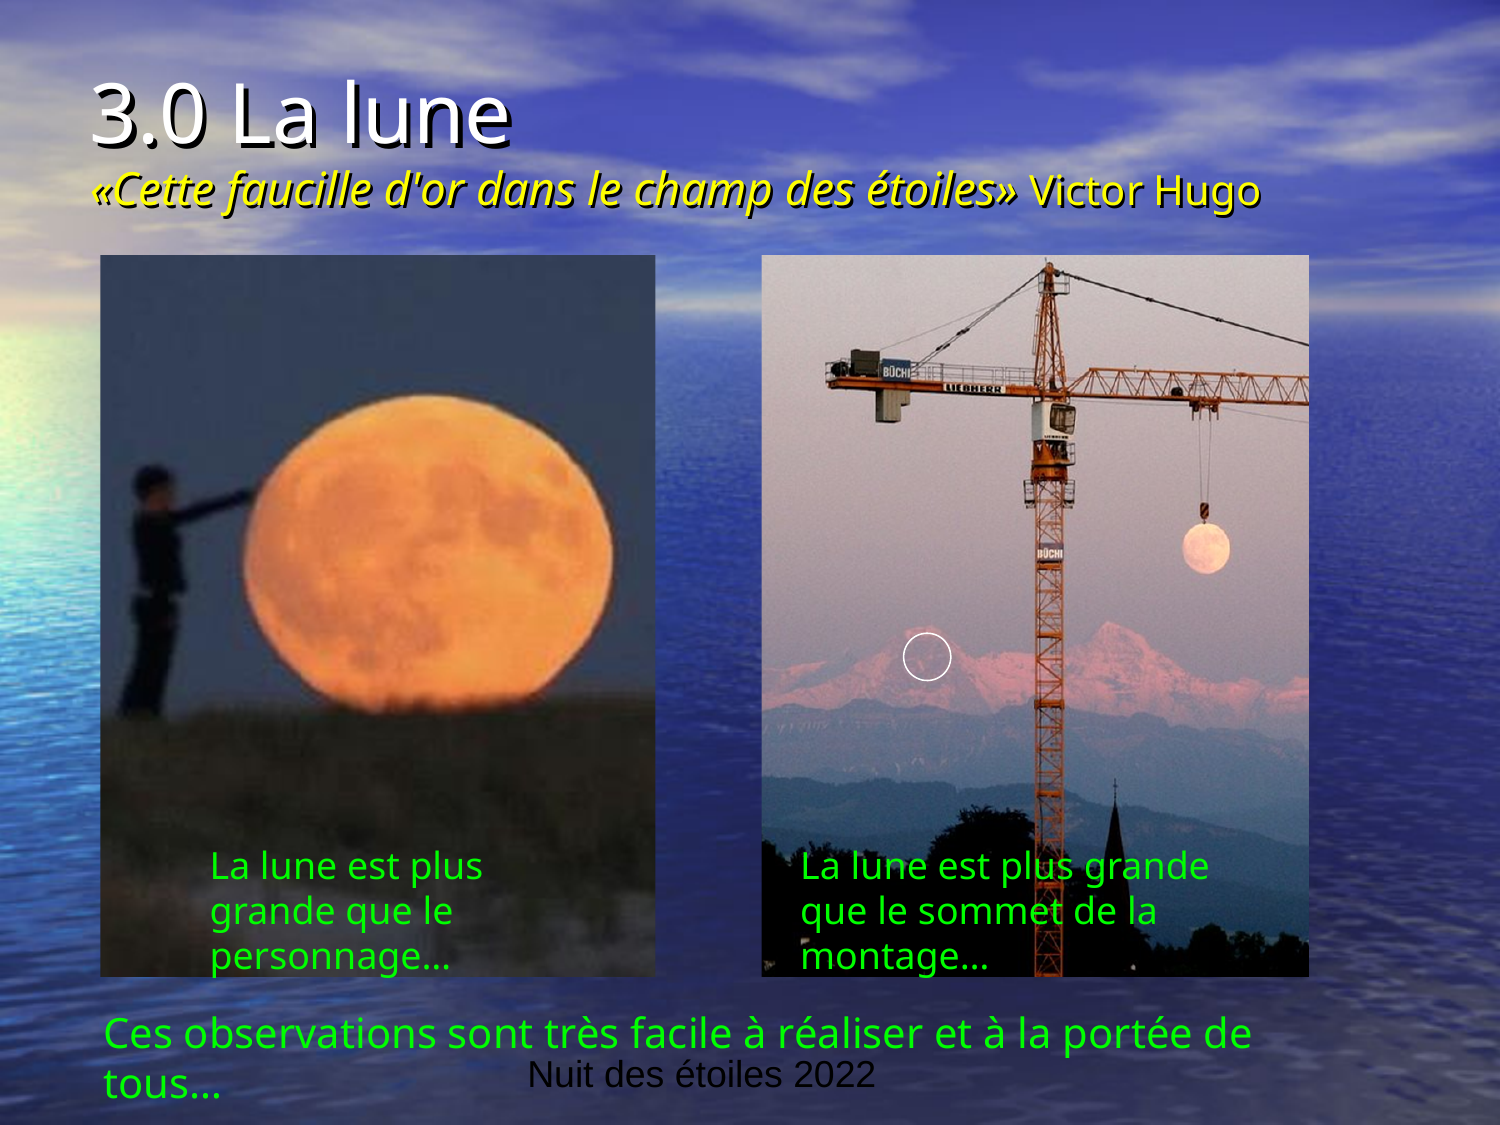

# 3.0 La lune «Cette faucille d'or dans le champ des étoiles» Victor Hugo
La lune est plus grande que le personnage…
La lune est plus grande que le sommet de la montage…
Ces observations sont très facile à réaliser et à la portée de tous…
Nuit des étoiles 2022